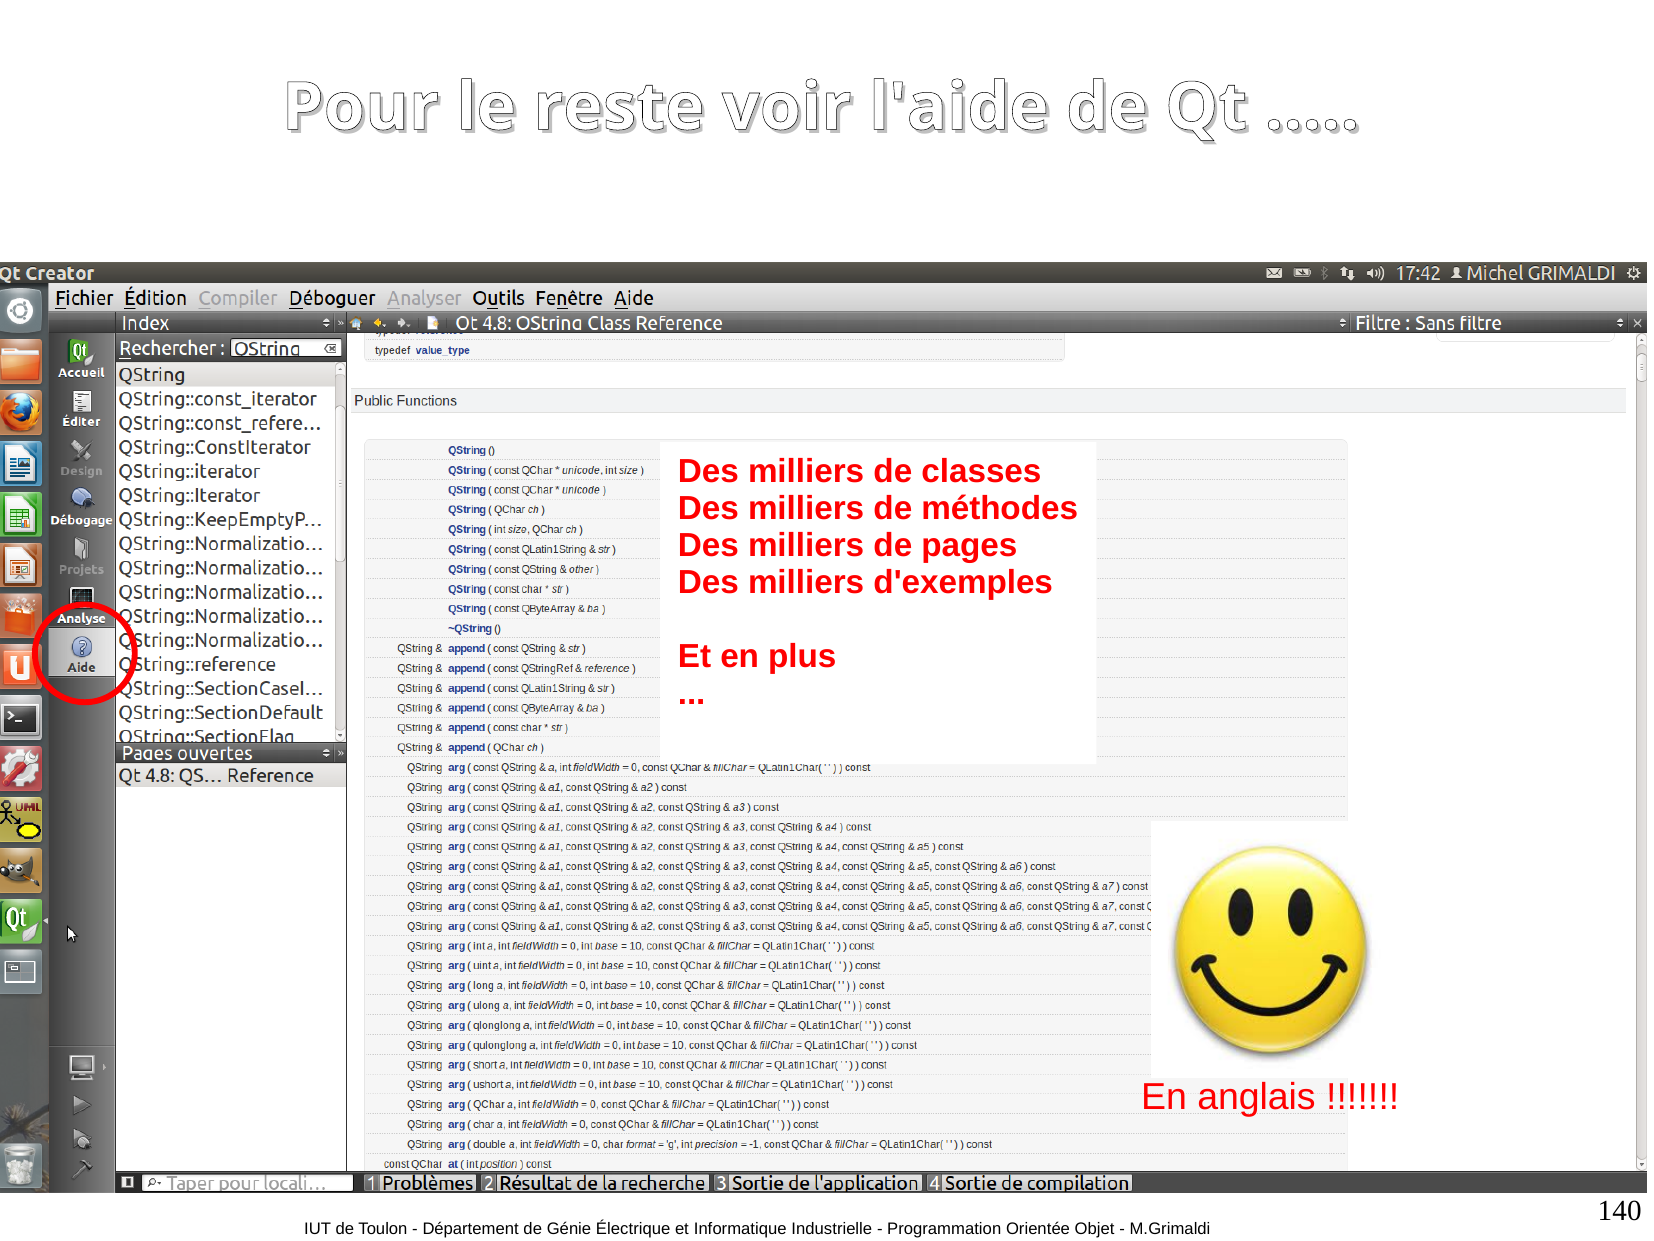

# Pour le reste voir l'aide de Qt …..
Des milliers de classes
Des milliers de méthodes
Des milliers de pages
Des milliers d'exemples
Et en plus
...
En anglais !!!!!!!